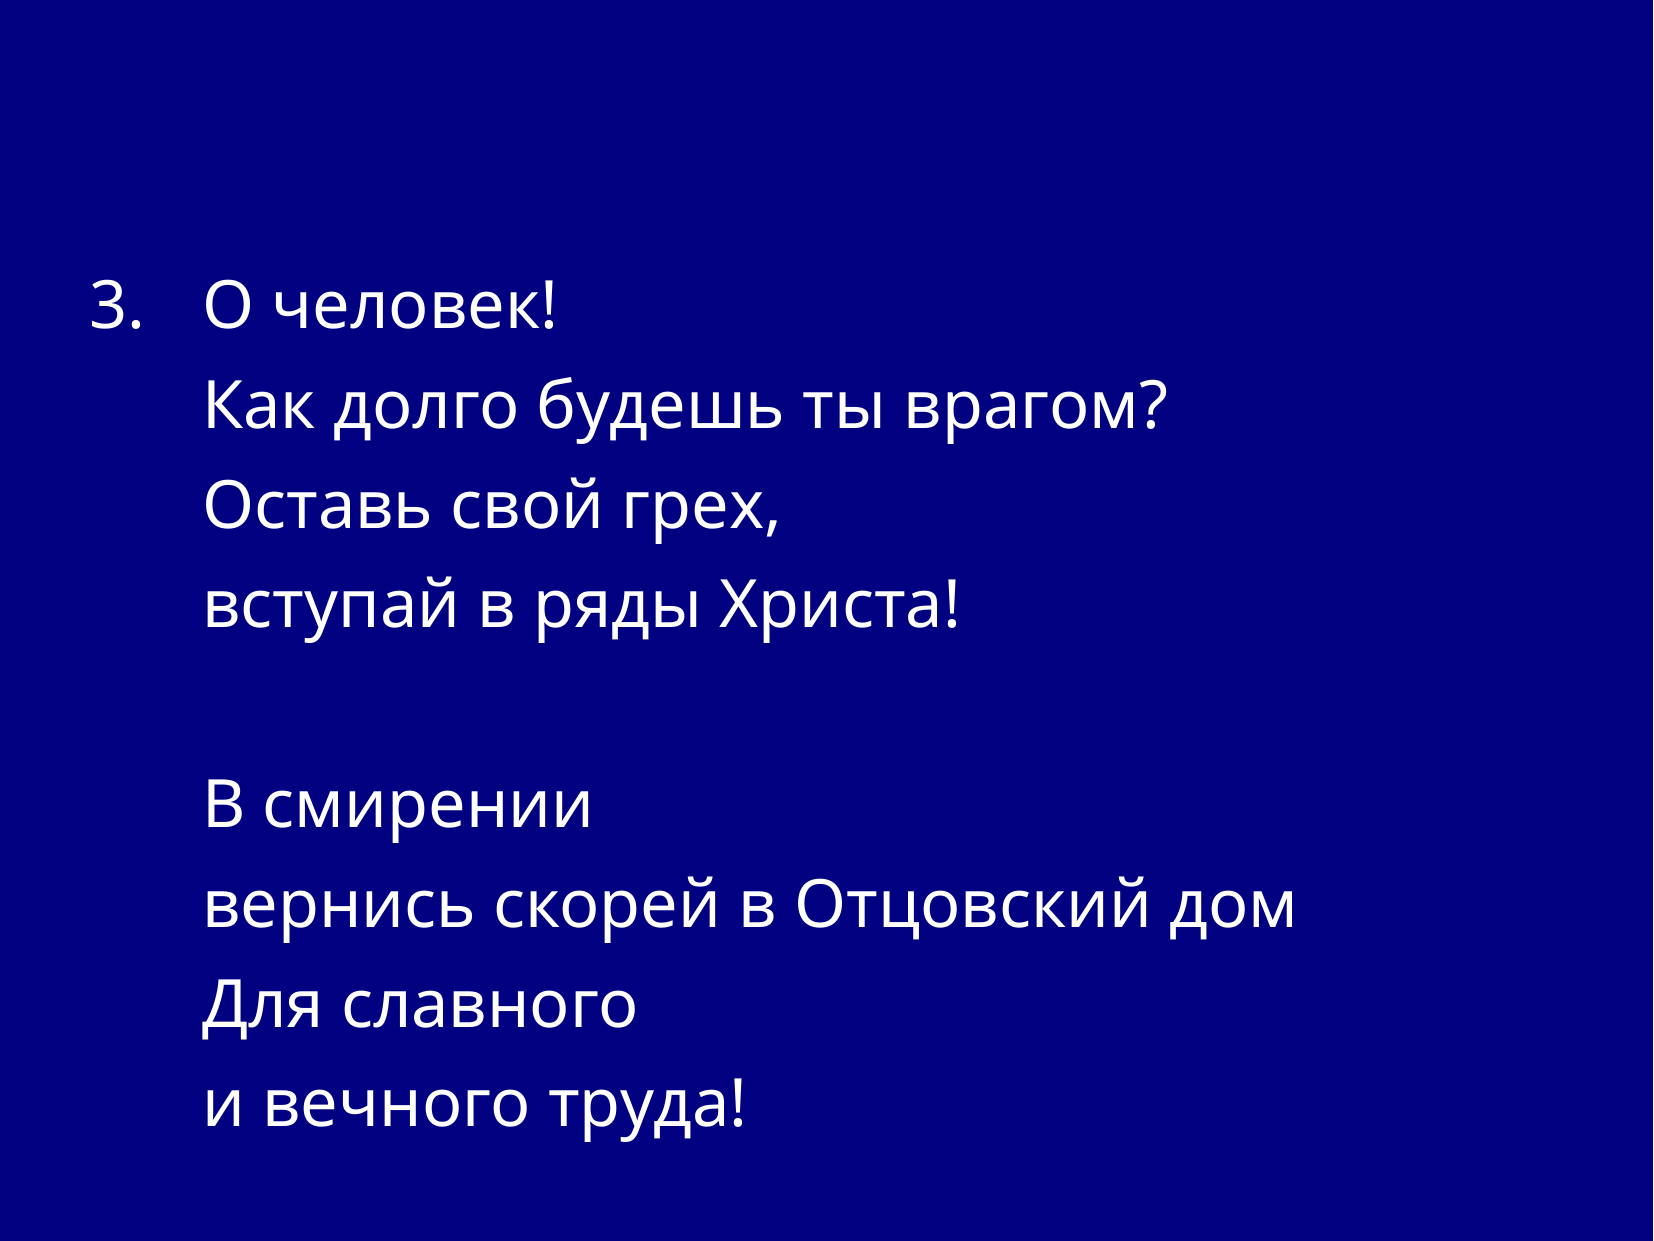

3.	О человек!
	Как долго будешь ты врагом?
	Оставь свой грех,
	вступай в ряды Христа!
	В смирении
	вернись скорей в Отцовский дом
	Для славного
	и вечного труда!